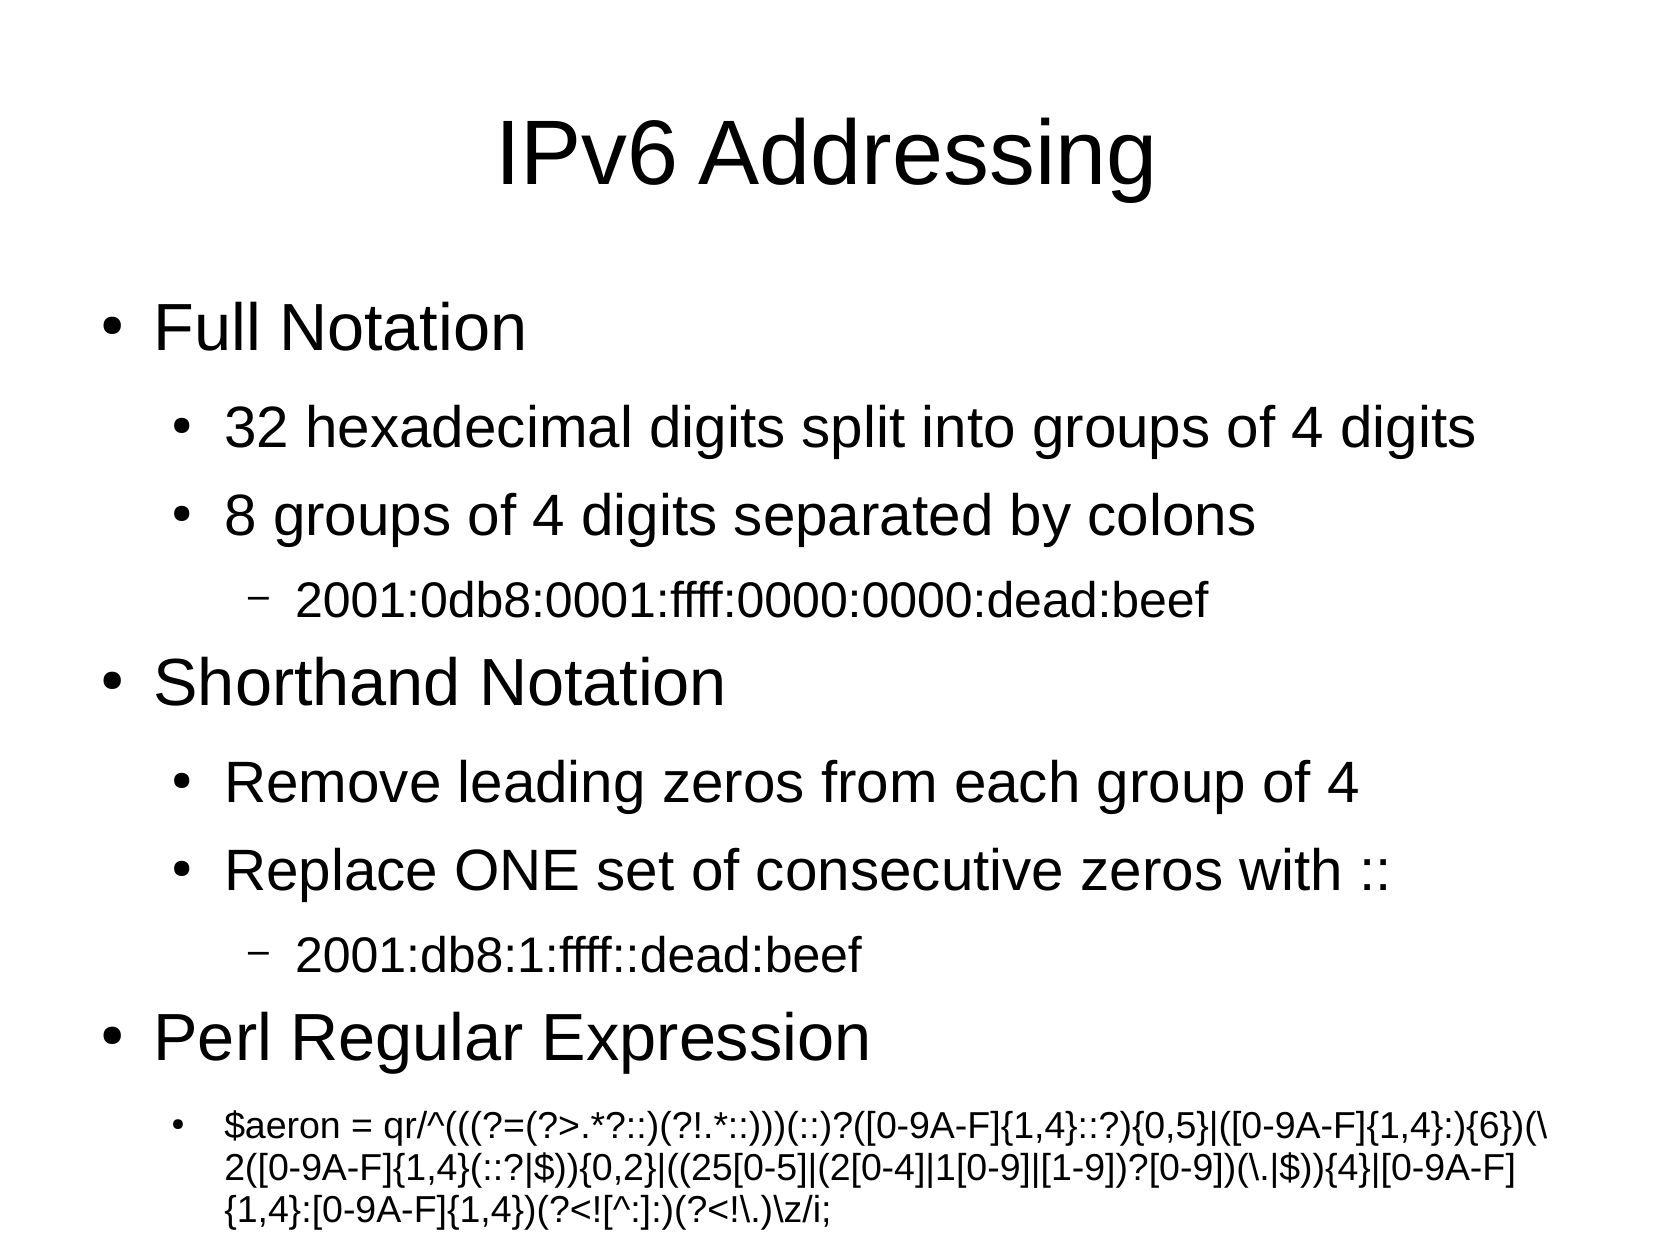

# IPv6 Addressing
Full Notation
32 hexadecimal digits split into groups of 4 digits
8 groups of 4 digits separated by colons
2001:0db8:0001:ffff:0000:0000:dead:beef
Shorthand Notation
Remove leading zeros from each group of 4
Replace ONE set of consecutive zeros with ::
2001:db8:1:ffff::dead:beef
Perl Regular Expression
$aeron = qr/^(((?=(?>.*?::)(?!.*::)))(::)?([0-9A-F]{1,4}::?){0,5}|([0-9A-F]{1,4}:){6})(\2([0-9A-F]{1,4}(::?|$)){0,2}|((25[0-5]|(2[0-4]|1[0-9]|[1-9])?[0-9])(\.|$)){4}|[0-9A-F]{1,4}:[0-9A-F]{1,4})(?<![^:]:)(?<!\.)\z/i;